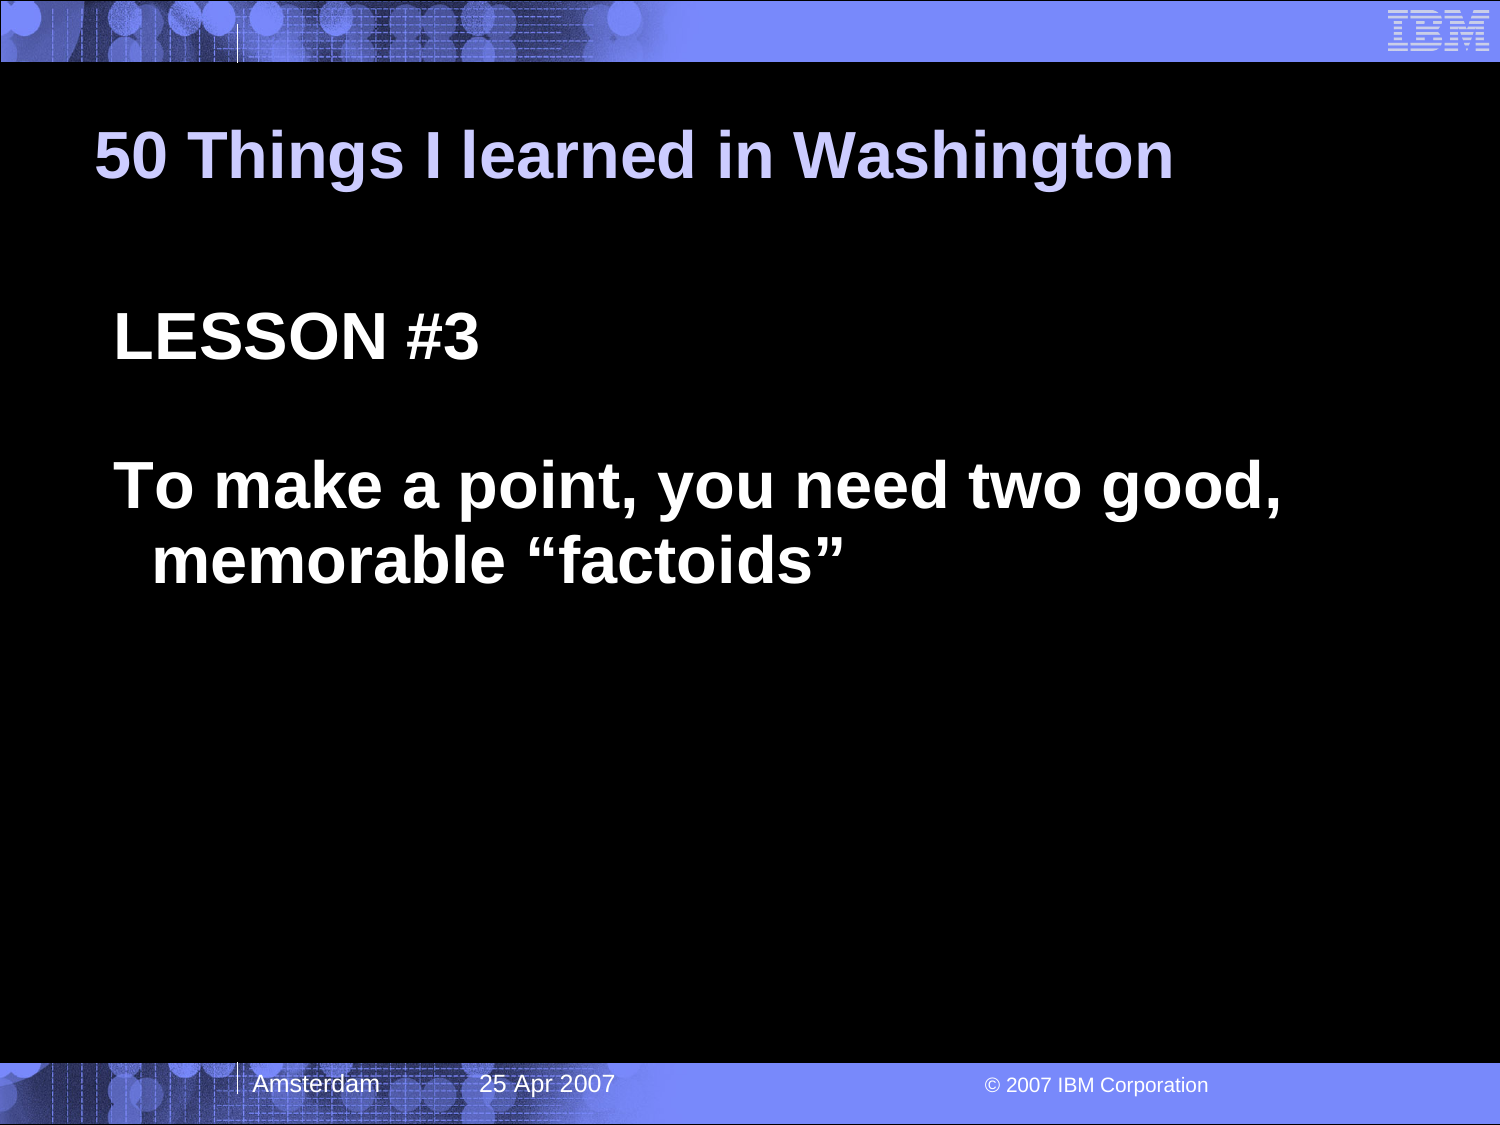

# 50 Things I learned in Washington
LESSON #3
To make a point, you need two good, memorable “factoids”